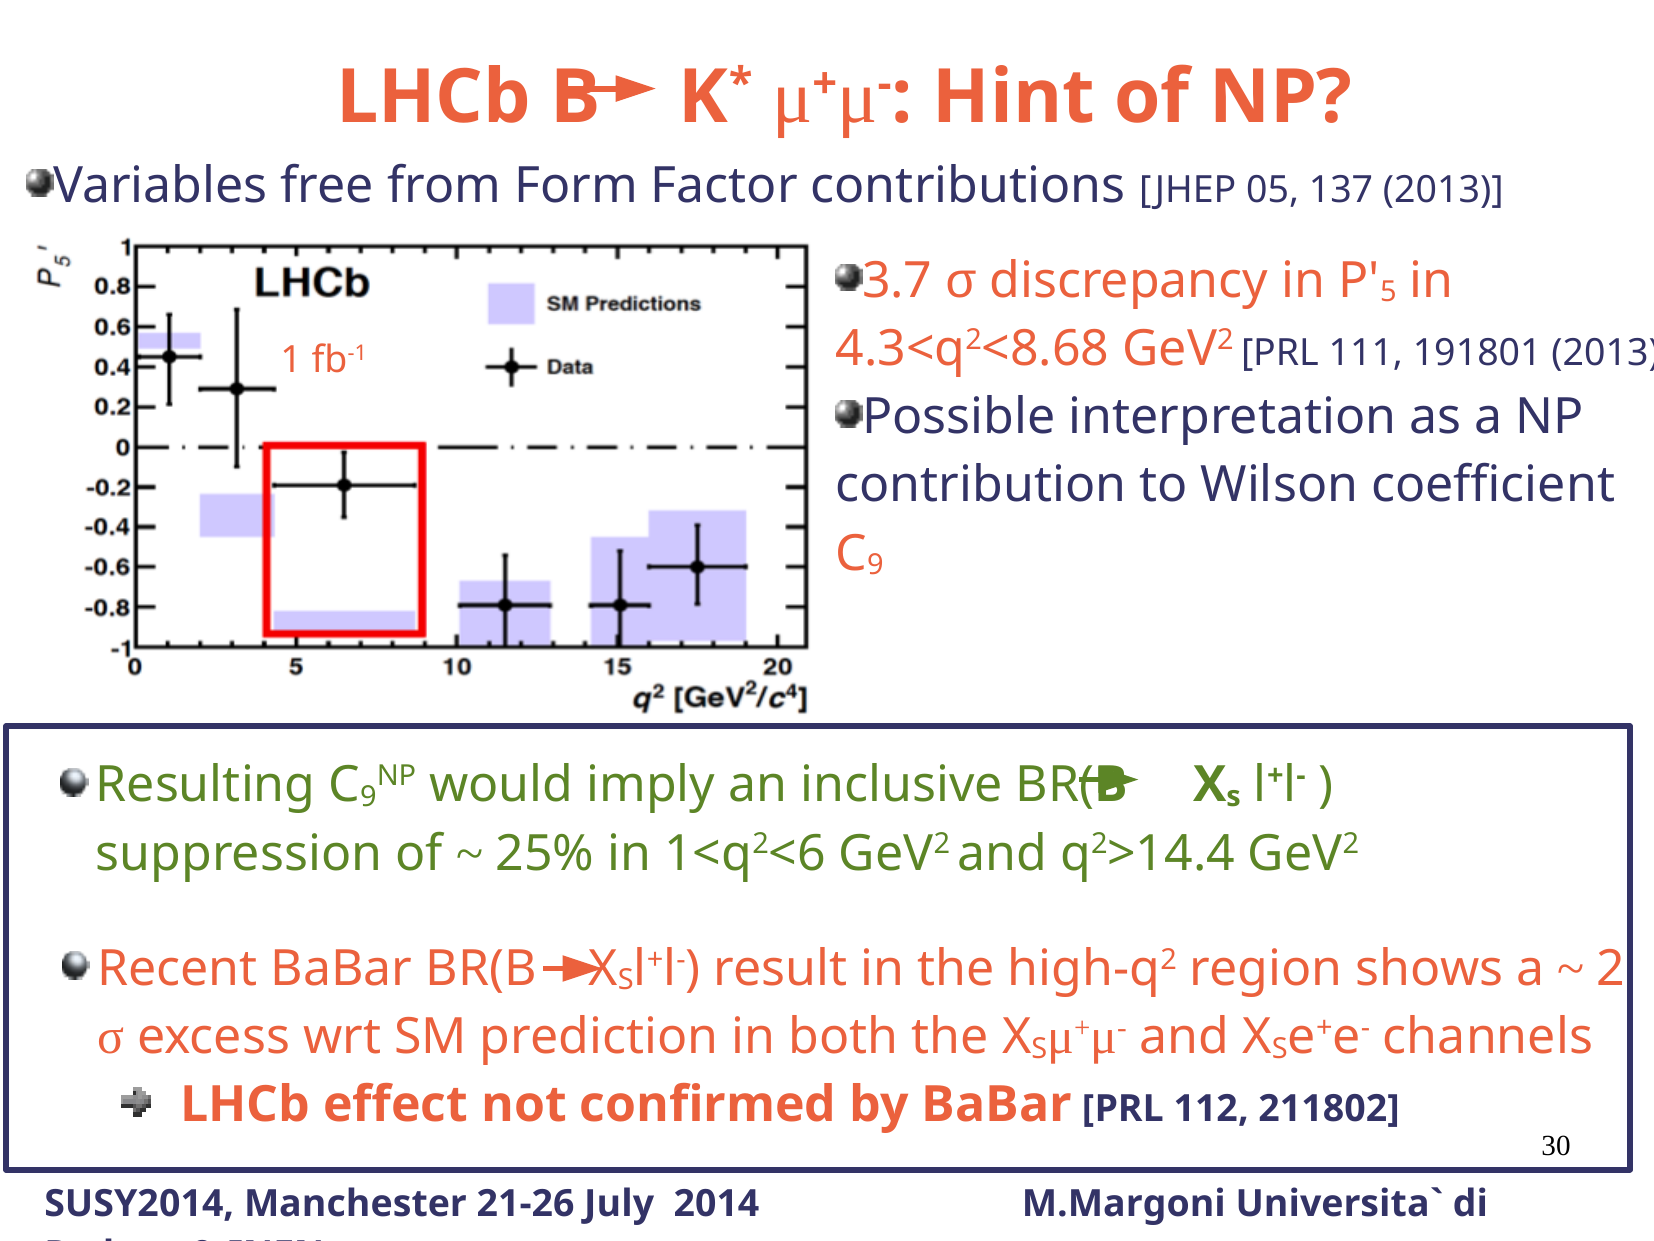

# LHCb B K* μ+μ-: Hint of NP?
Variables free from Form Factor contributions [JHEP 05, 137 (2013)]
3.7 σ discrepancy in P'5 in 4.3<q2<8.68 GeV2 [PRL 111, 191801 (2013)]
Possible interpretation as a NP contribution to Wilson coefficient C9
1 fb-1
Resulting C9NP would imply an inclusive BR(B Xs l+l- ) suppression of ~ 25% in 1<q2<6 GeV2 and q2>14.4 GeV2
Recent BaBar BR(B XSl+l-) result in the high-q2 region shows a ~ 2 σ excess wrt SM prediction in both the XSμ+μ- and XSe+e- channels
LHCb effect not confirmed by BaBar [PRL 112, 211802]
30
SUSY2014, Manchester 21-26 July 2014 M.Margoni Universita` di Padova & INFN